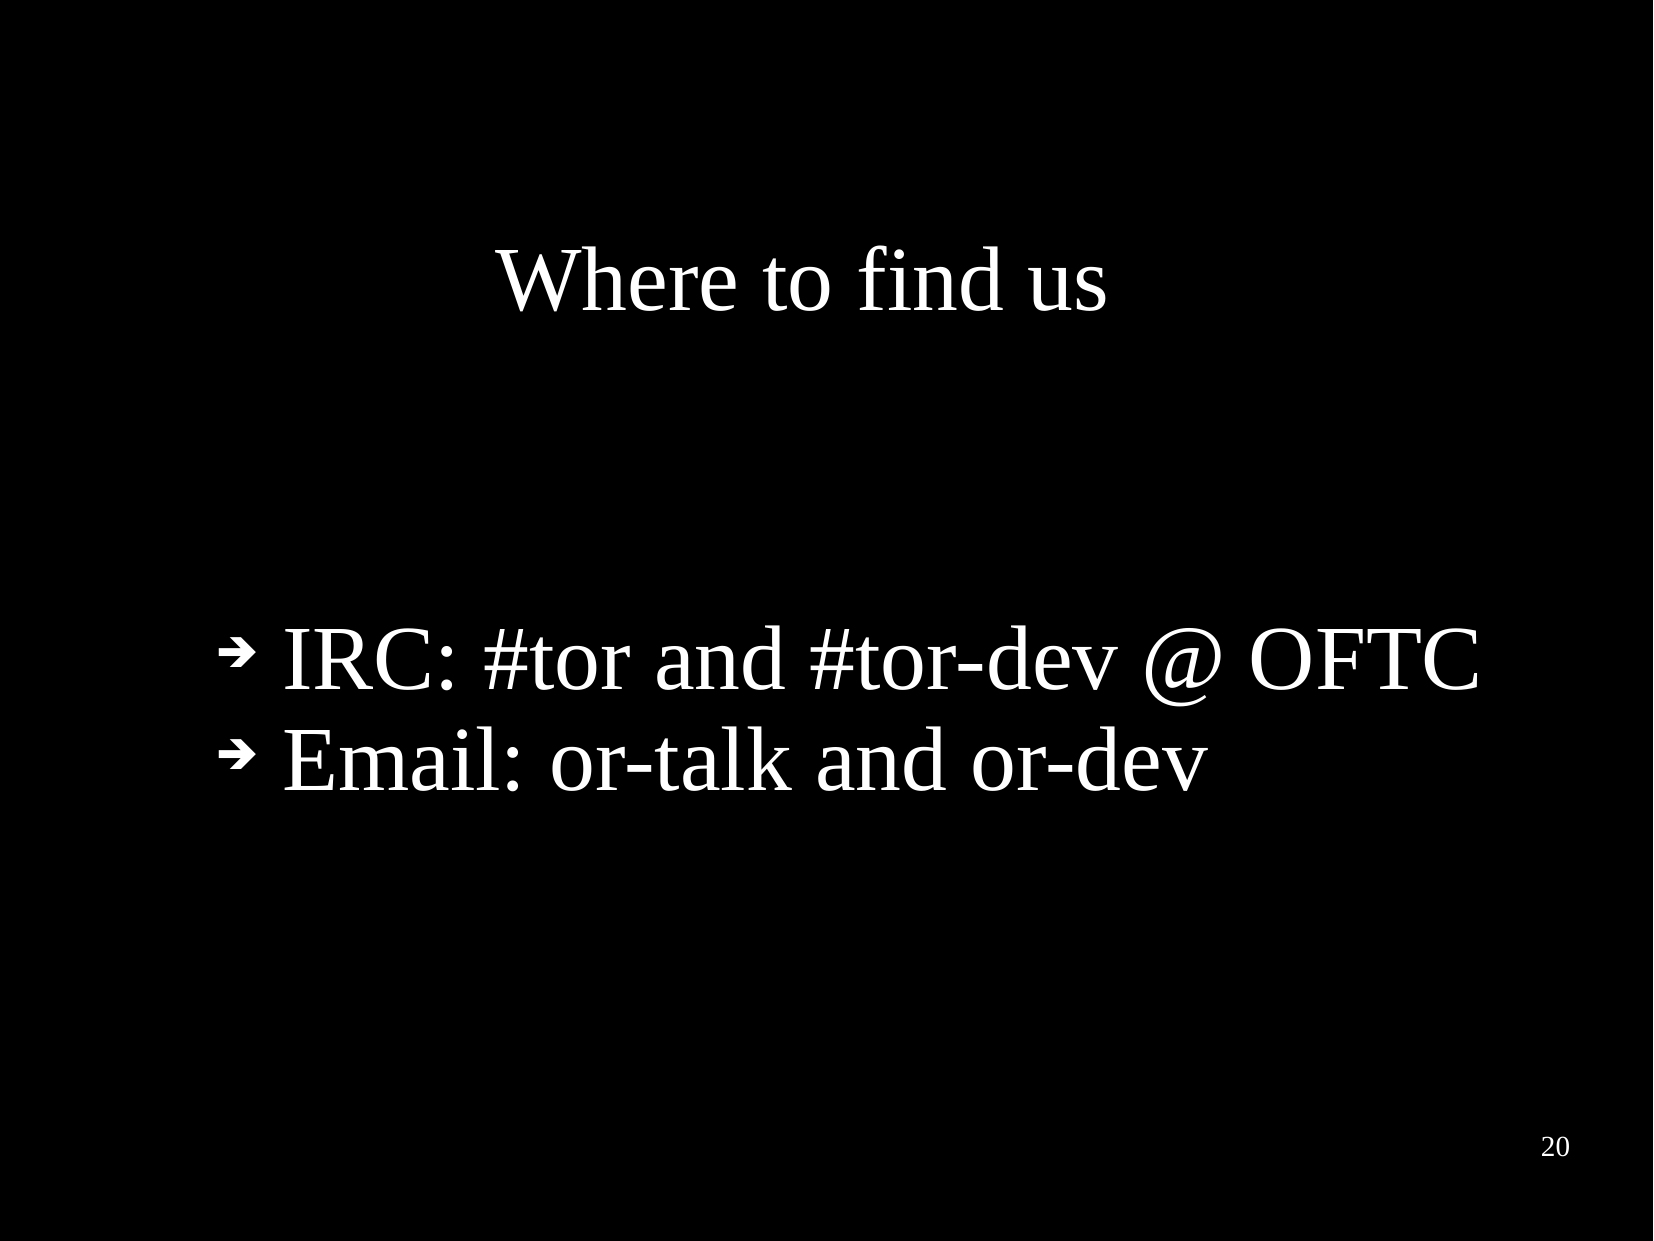

Where to find us
 IRC: #tor and #tor-dev @ OFTC
 Email: or-talk and or-dev
20